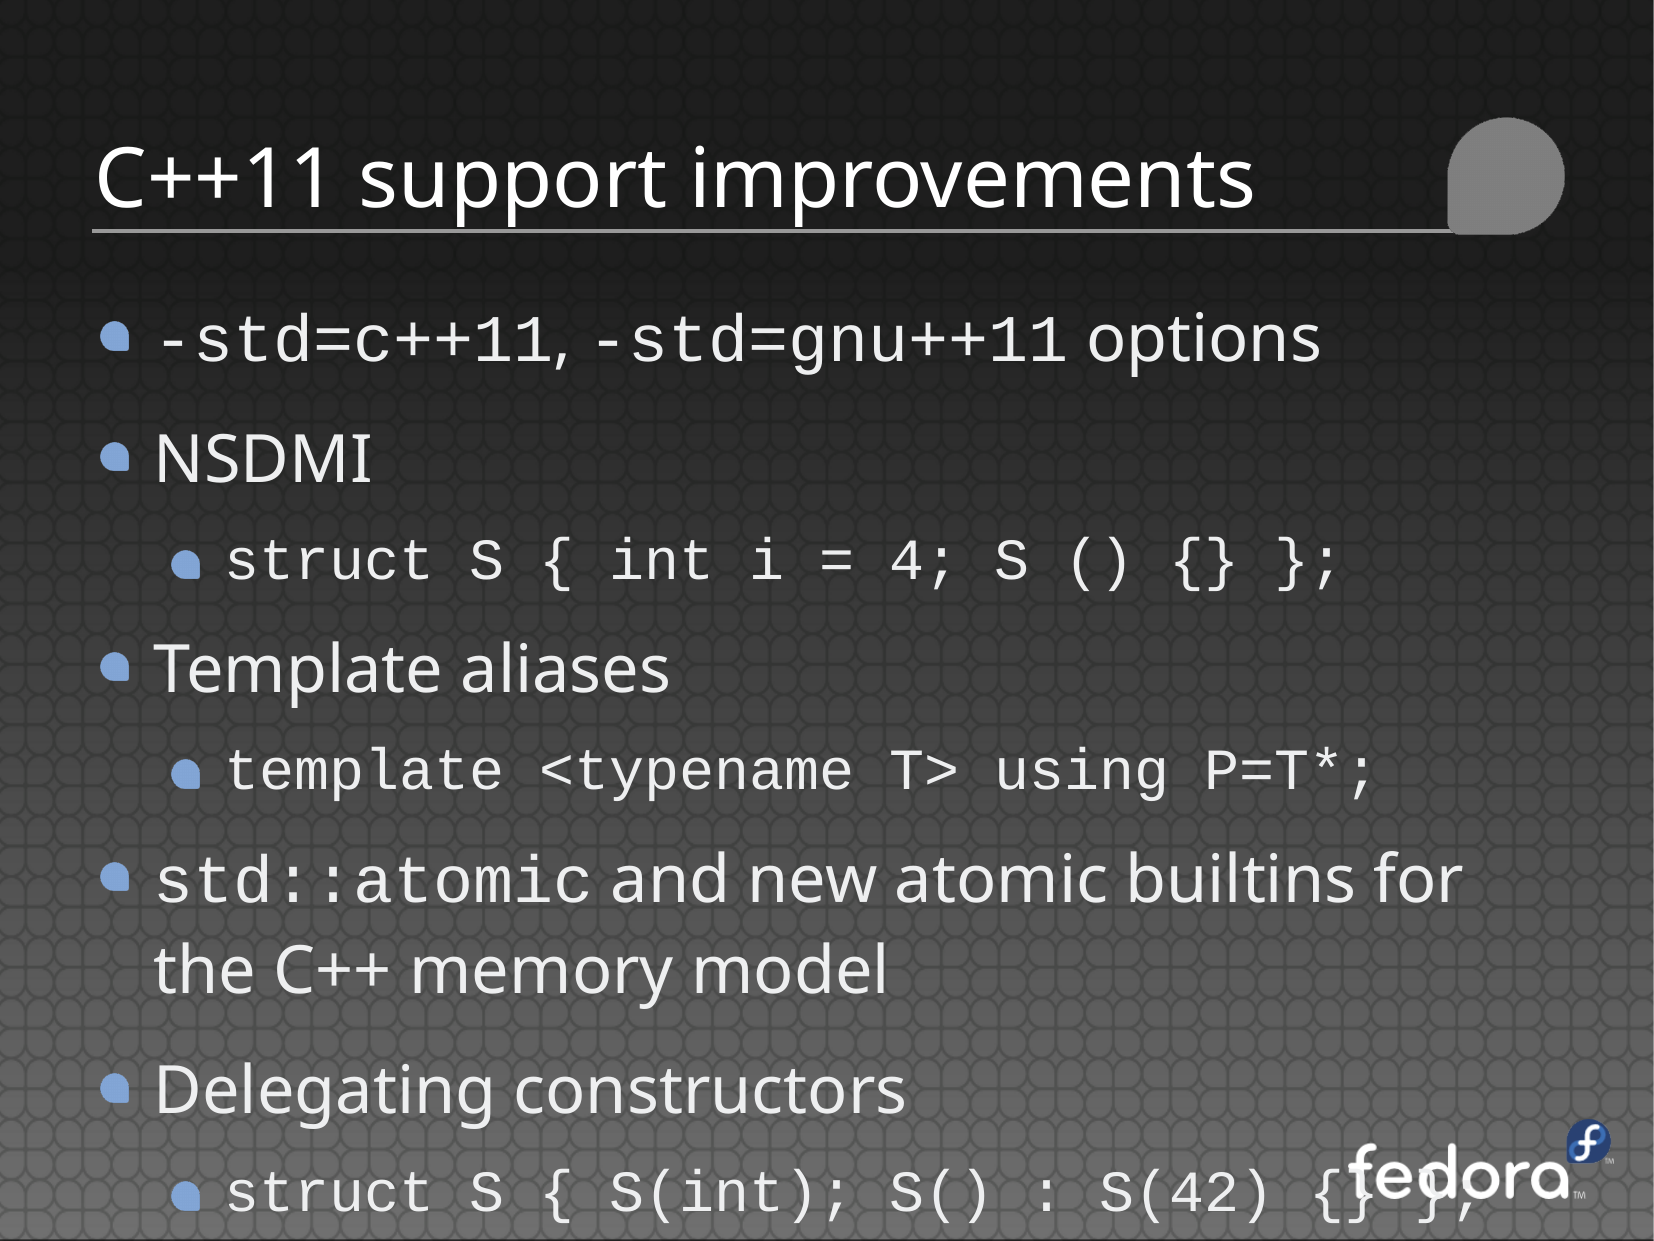

C++11 support improvements
# -std=c++11, -std=gnu++11 options
NSDMI
struct S { int i = 4; S () {} };
Template aliases
template <typename T> using P=T*;
std::atomic and new atomic builtins for the C++ memory model
Delegating constructors
struct S { S(int); S() : S(42) {} };